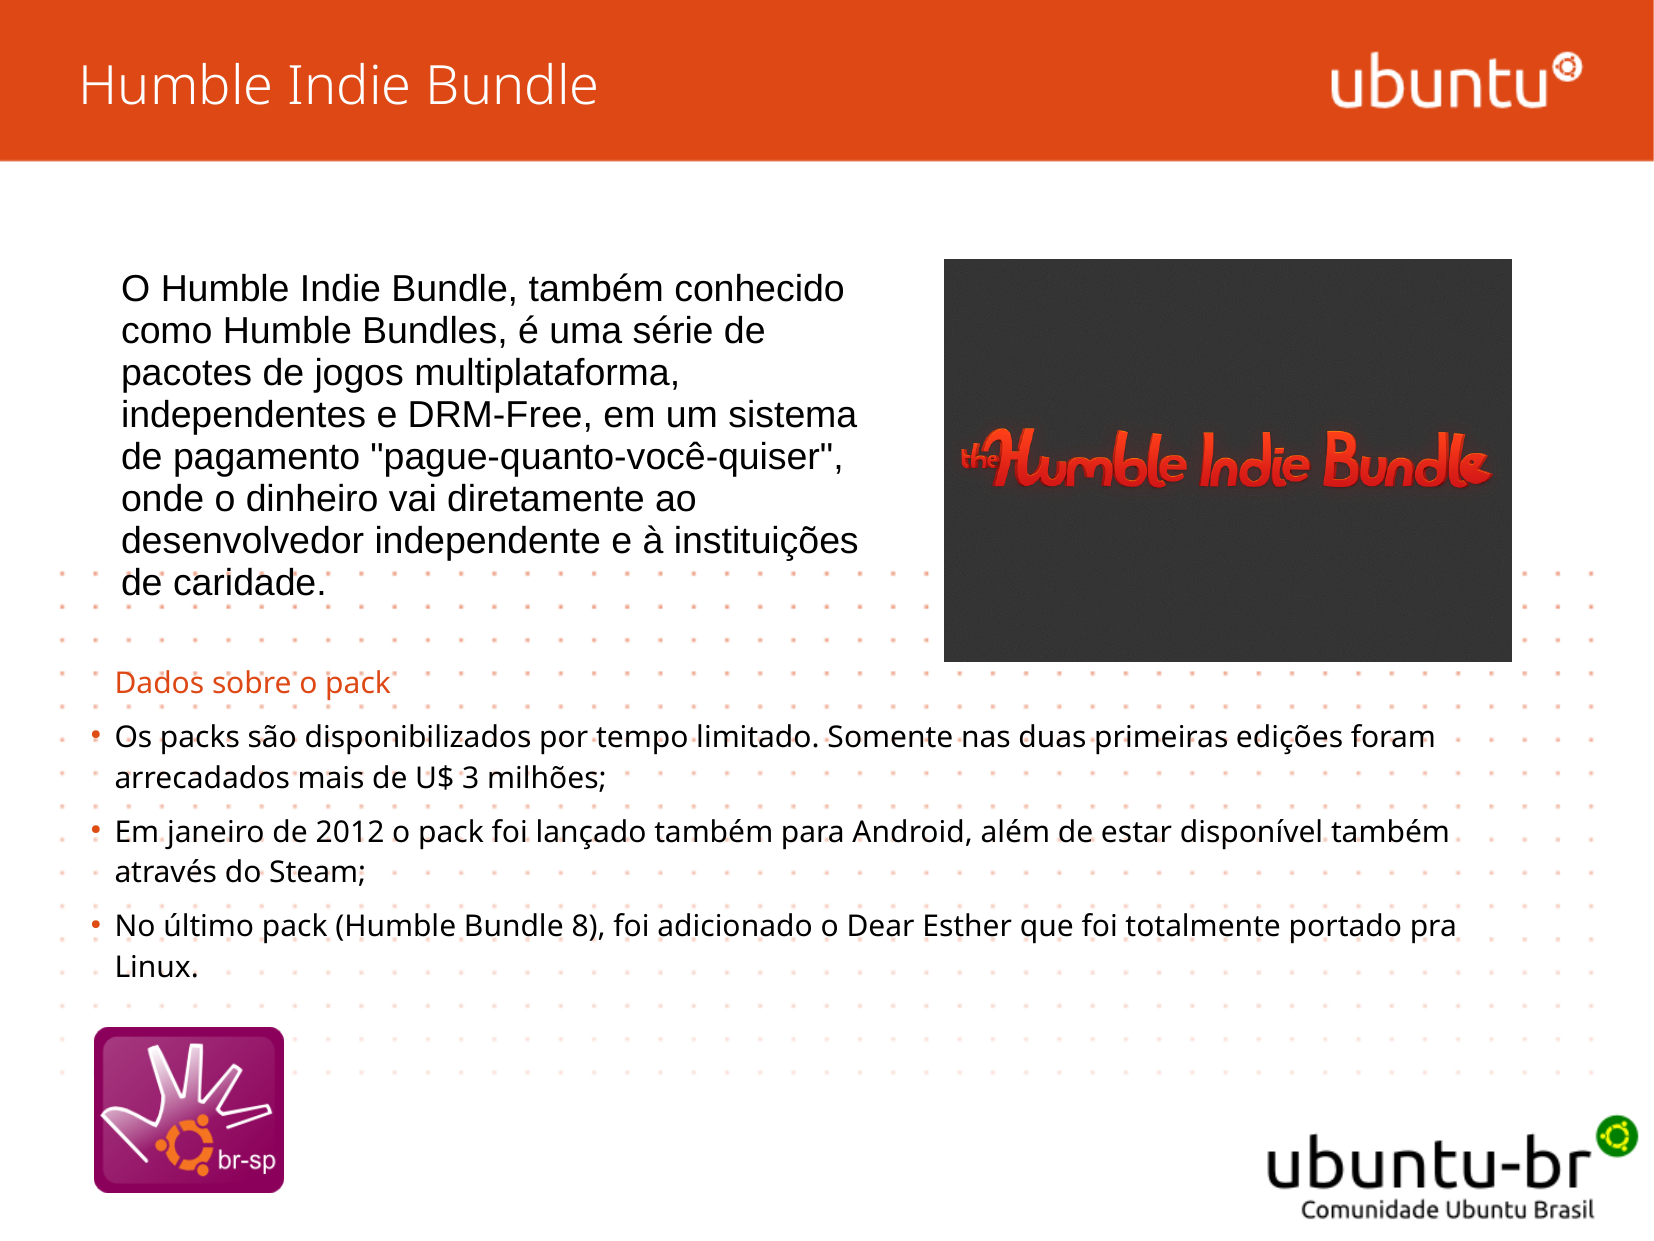

# Humble Indie Bundle
O Humble Indie Bundle, também conhecido como Humble Bundles, é uma série de pacotes de jogos multiplataforma, independentes e DRM-Free, em um sistema de pagamento "pague-quanto-você-quiser", onde o dinheiro vai diretamente ao desenvolvedor independente e à instituições de caridade.
Dados sobre o pack
Os packs são disponibilizados por tempo limitado. Somente nas duas primeiras edições foram arrecadados mais de U$ 3 milhões;
Em janeiro de 2012 o pack foi lançado também para Android, além de estar disponível também através do Steam;
No último pack (Humble Bundle 8), foi adicionado o Dear Esther que foi totalmente portado pra Linux.